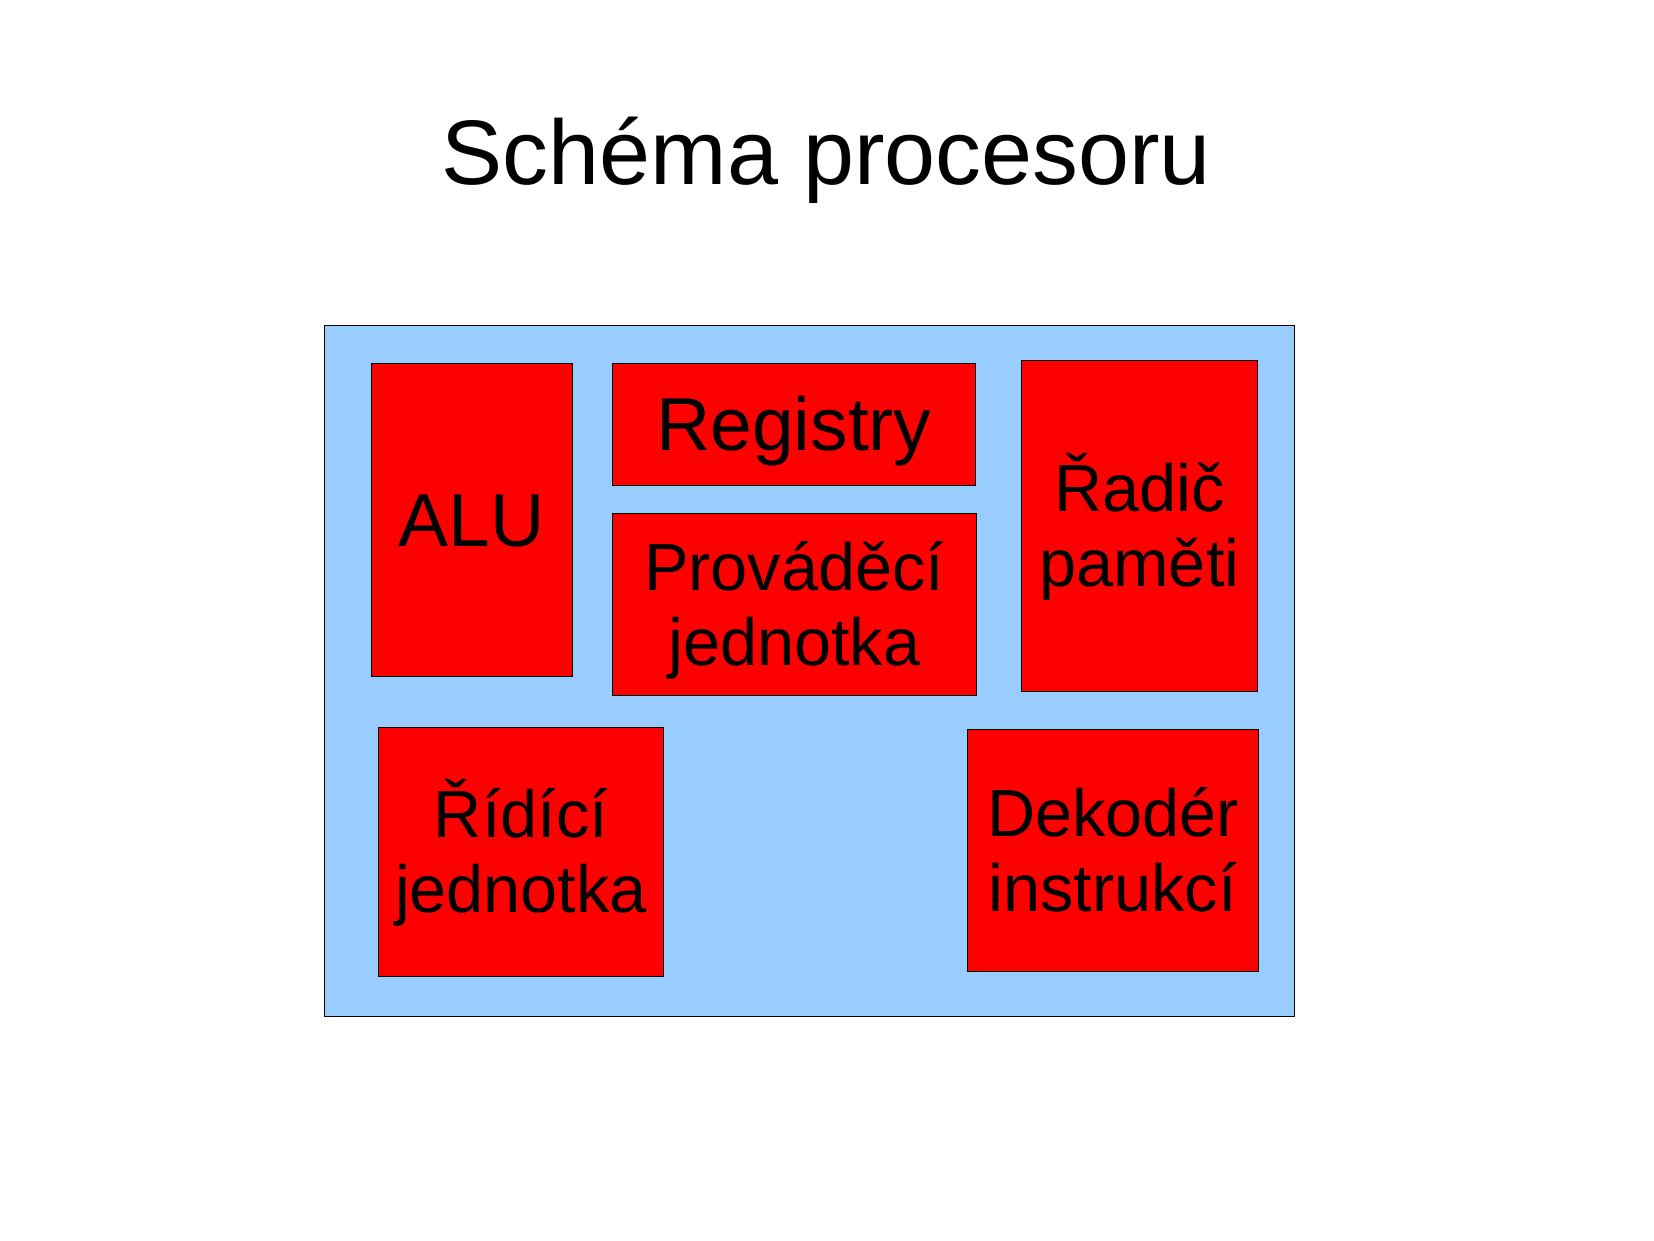

# Schéma procesoru
Řadič
paměti
ALU
Registry
Prováděcí
jednotka
Řídící
jednotka
Dekodér
instrukcí